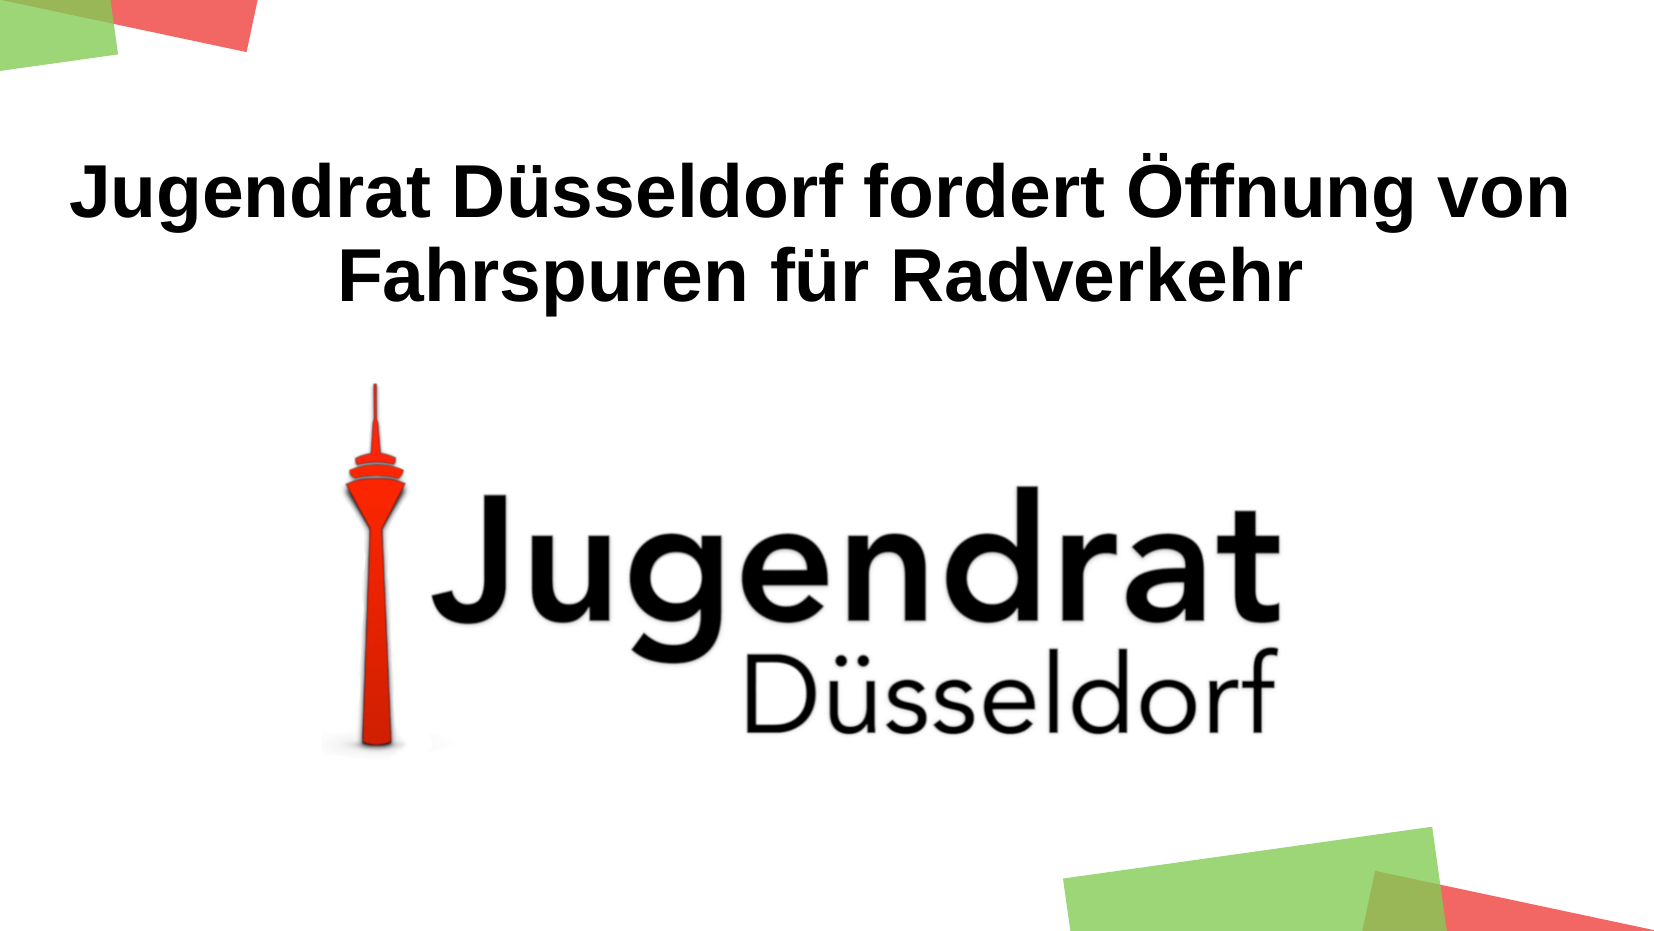

Jugendrat Düsseldorf fordert Öffnung von Fahrspuren für Radverkehr